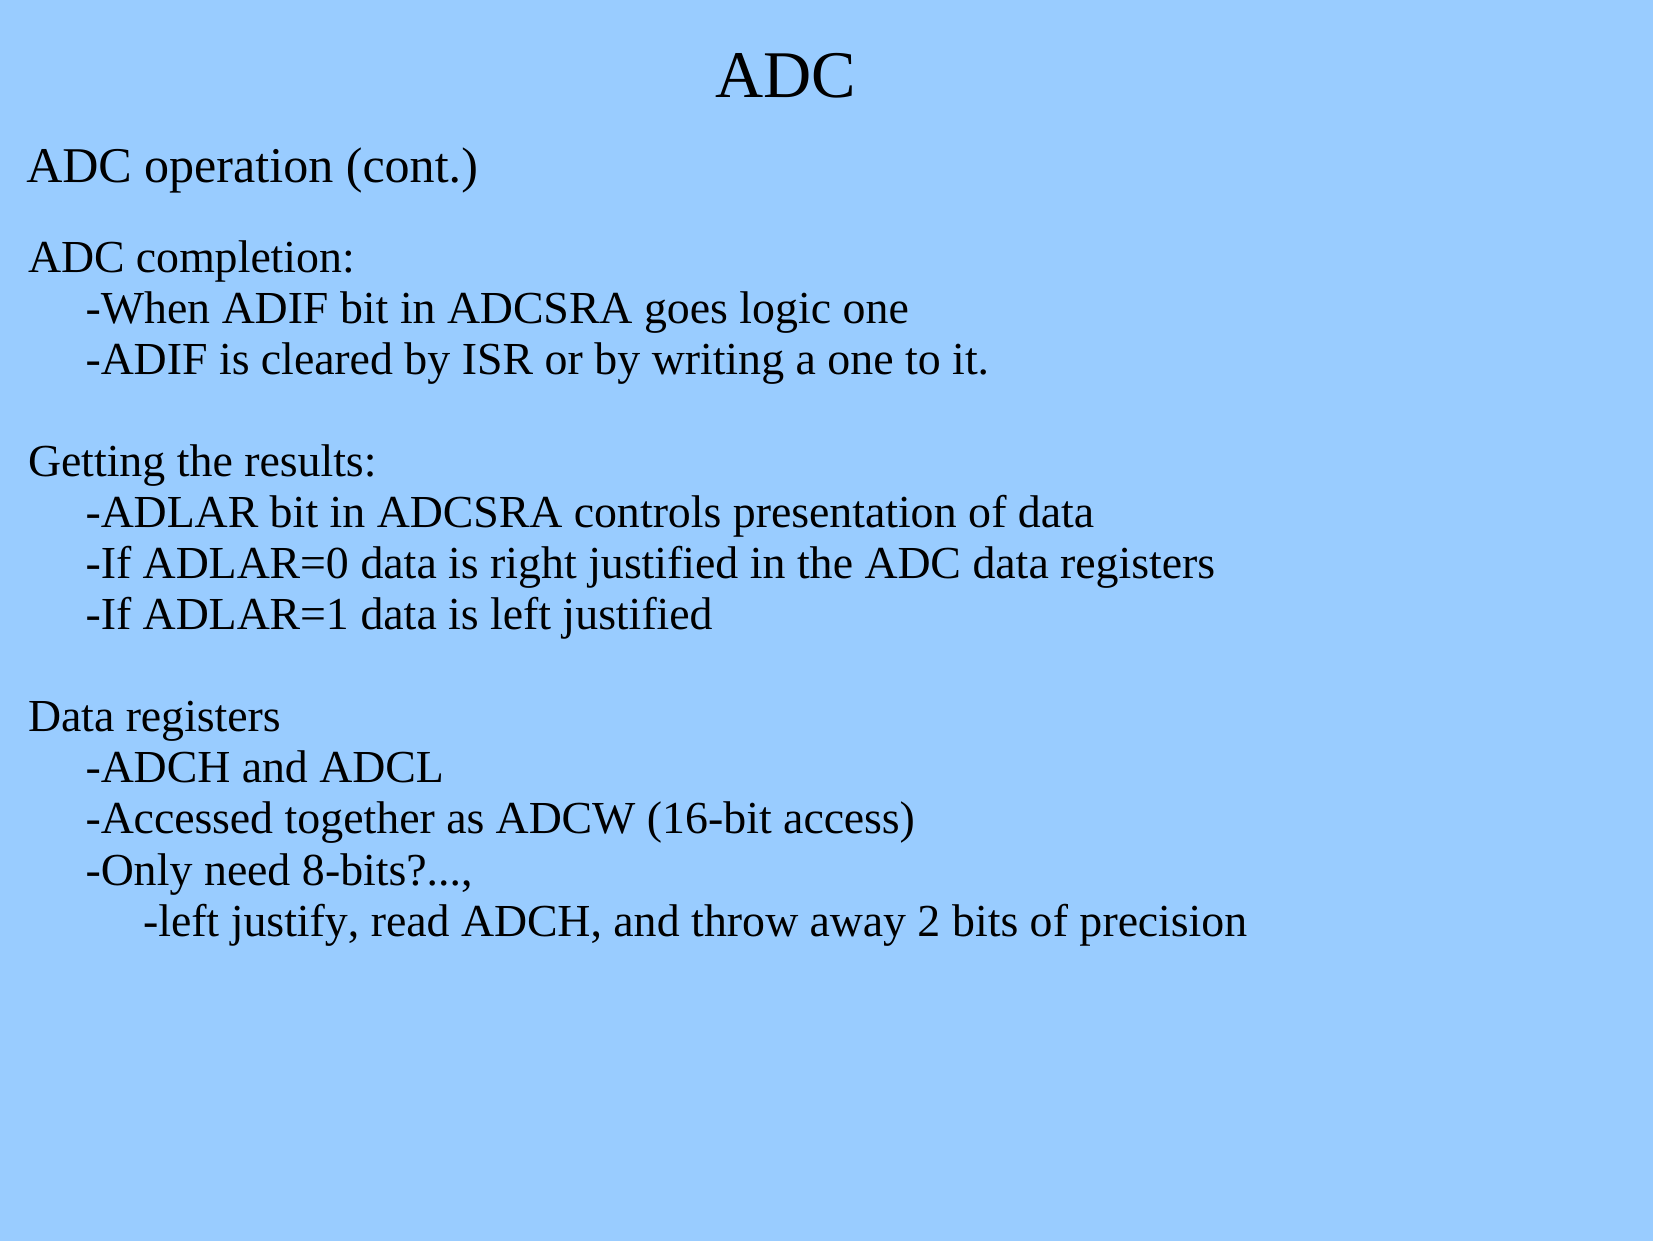

ADC
ADC operation (cont.)
ADC completion:
 -When ADIF bit in ADCSRA goes logic one
 -ADIF is cleared by ISR or by writing a one to it.
Getting the results:
 -ADLAR bit in ADCSRA controls presentation of data
 -If ADLAR=0 data is right justified in the ADC data registers
 -If ADLAR=1 data is left justified
Data registers
 -ADCH and ADCL
 -Accessed together as ADCW (16-bit access)
 -Only need 8-bits?...,
 -left justify, read ADCH, and throw away 2 bits of precision